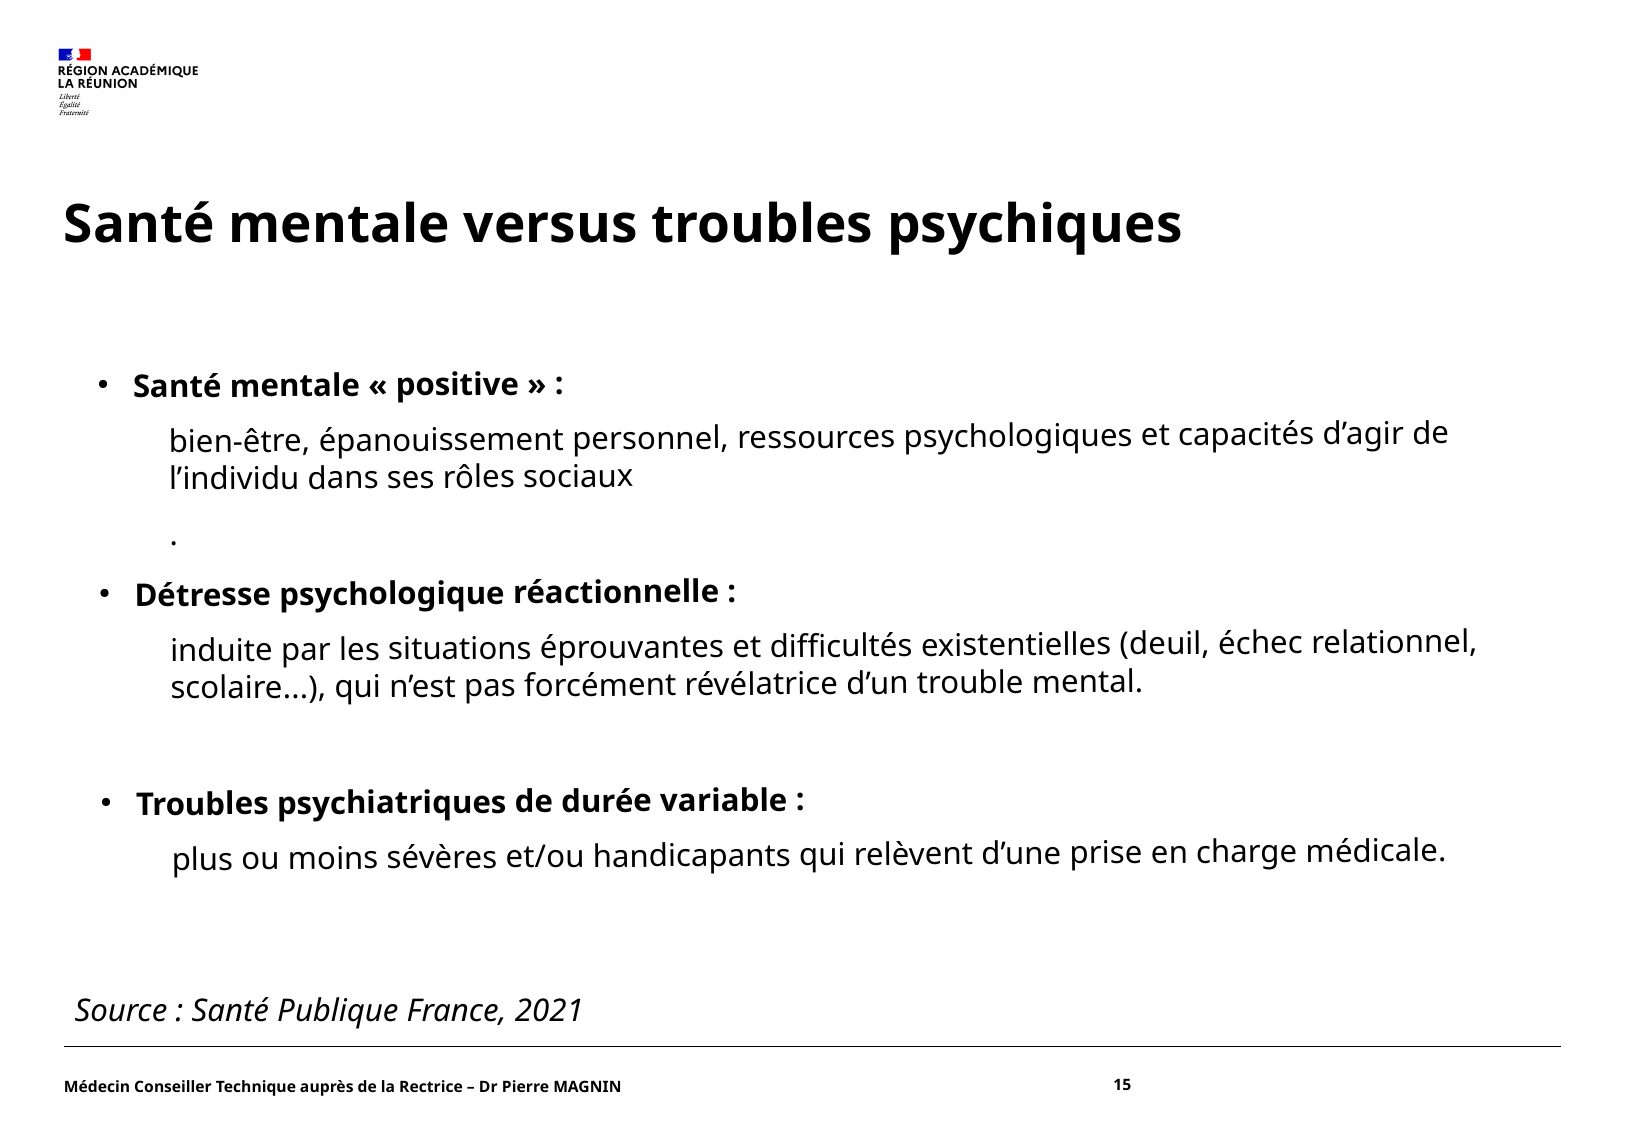

# Santé mentale versus troubles psychiques
Santé mentale « positive » :
bien-être, épanouissement personnel, ressources psychologiques et capacités d’agir de l’individu dans ses rôles sociaux
.
Détresse psychologique réactionnelle :
induite par les situations éprouvantes et difficultés existentielles (deuil, échec relationnel, scolaire...), qui n’est pas forcément révélatrice d’un trouble mental.
Troubles psychiatriques de durée variable :
plus ou moins sévères et/ou handicapants qui relèvent d’une prise en charge médicale.
Source : Santé Publique France, 2021
Médecin Conseiller Technique auprès de la Rectrice – Dr Pierre MAGNIN